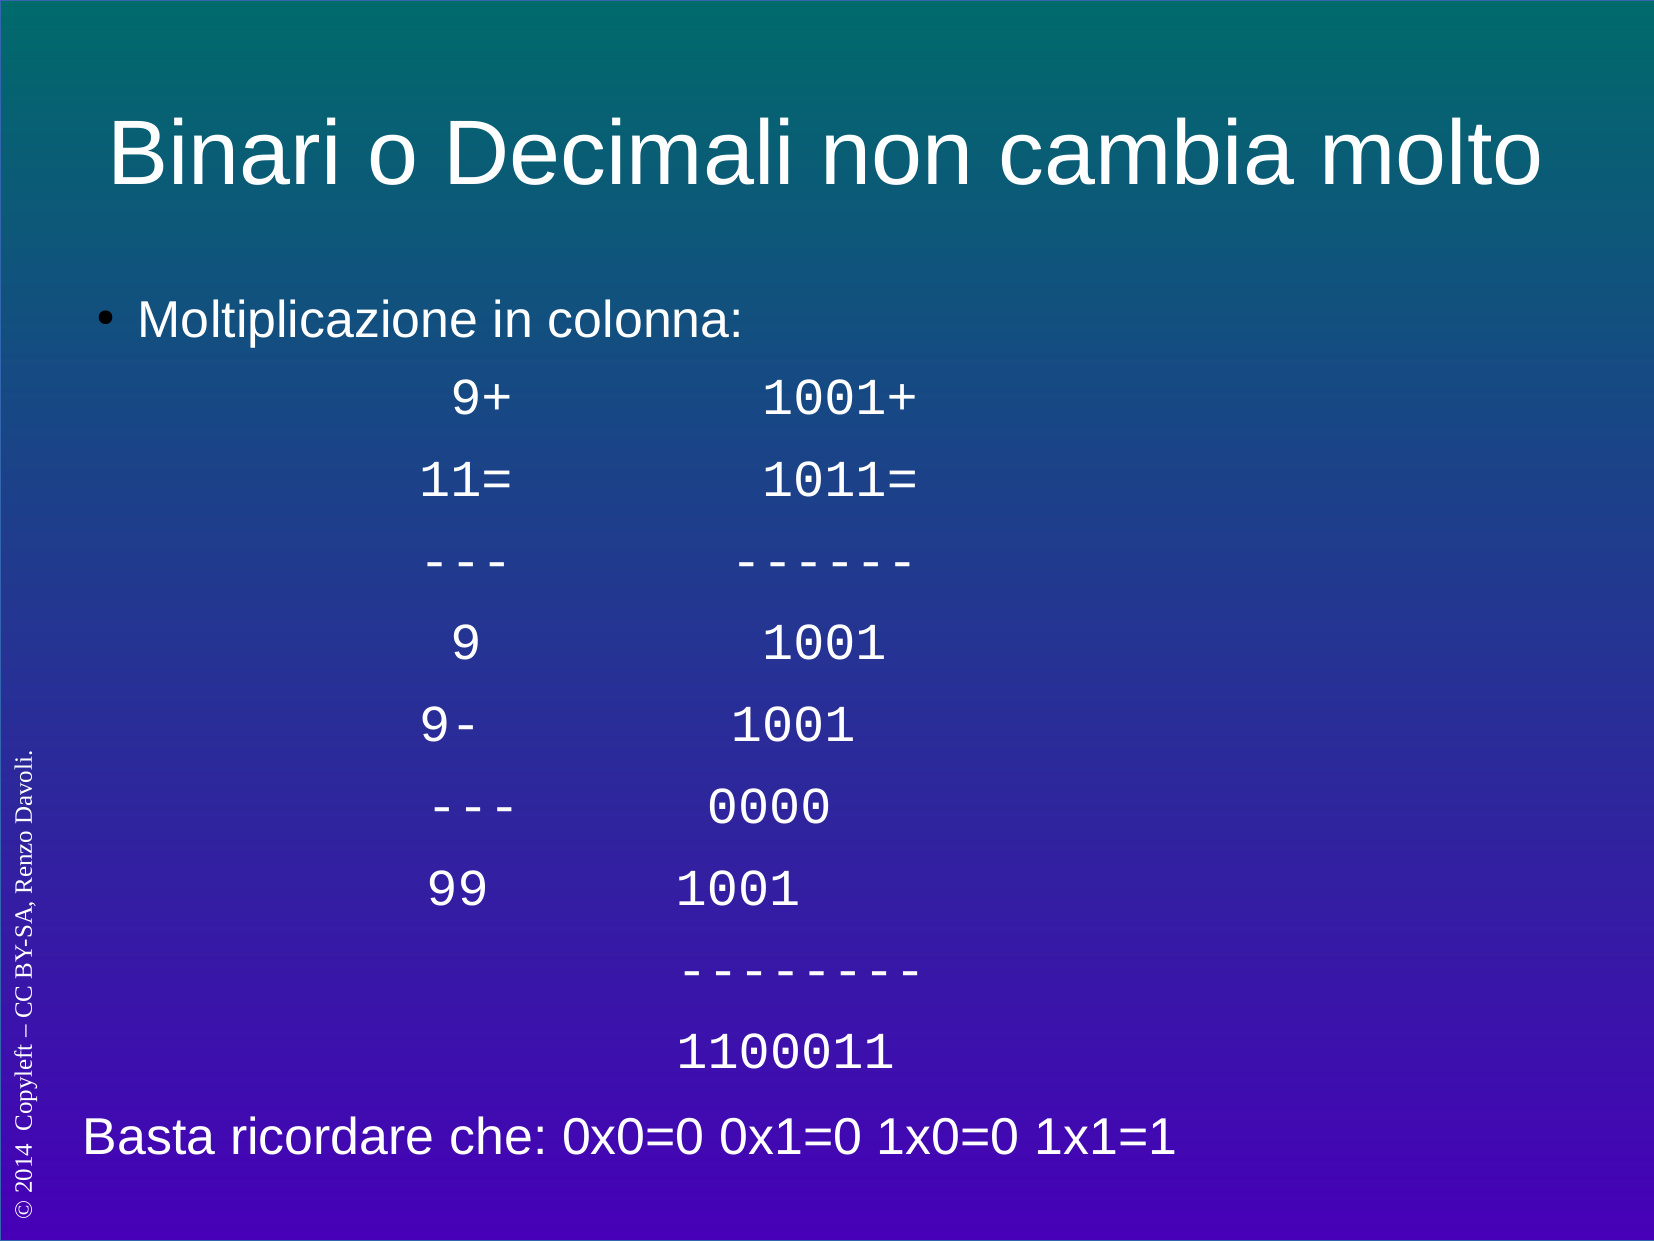

# Binari o Decimali non cambia molto
Moltiplicazione in colonna:
 9+ 1001+
 11= 1011=
 --- ------
 9 1001
 9- 1001
 --- 0000
 99 1001
 --------
 1100011
Basta ricordare che: 0x0=0 0x1=0 1x0=0 1x1=1